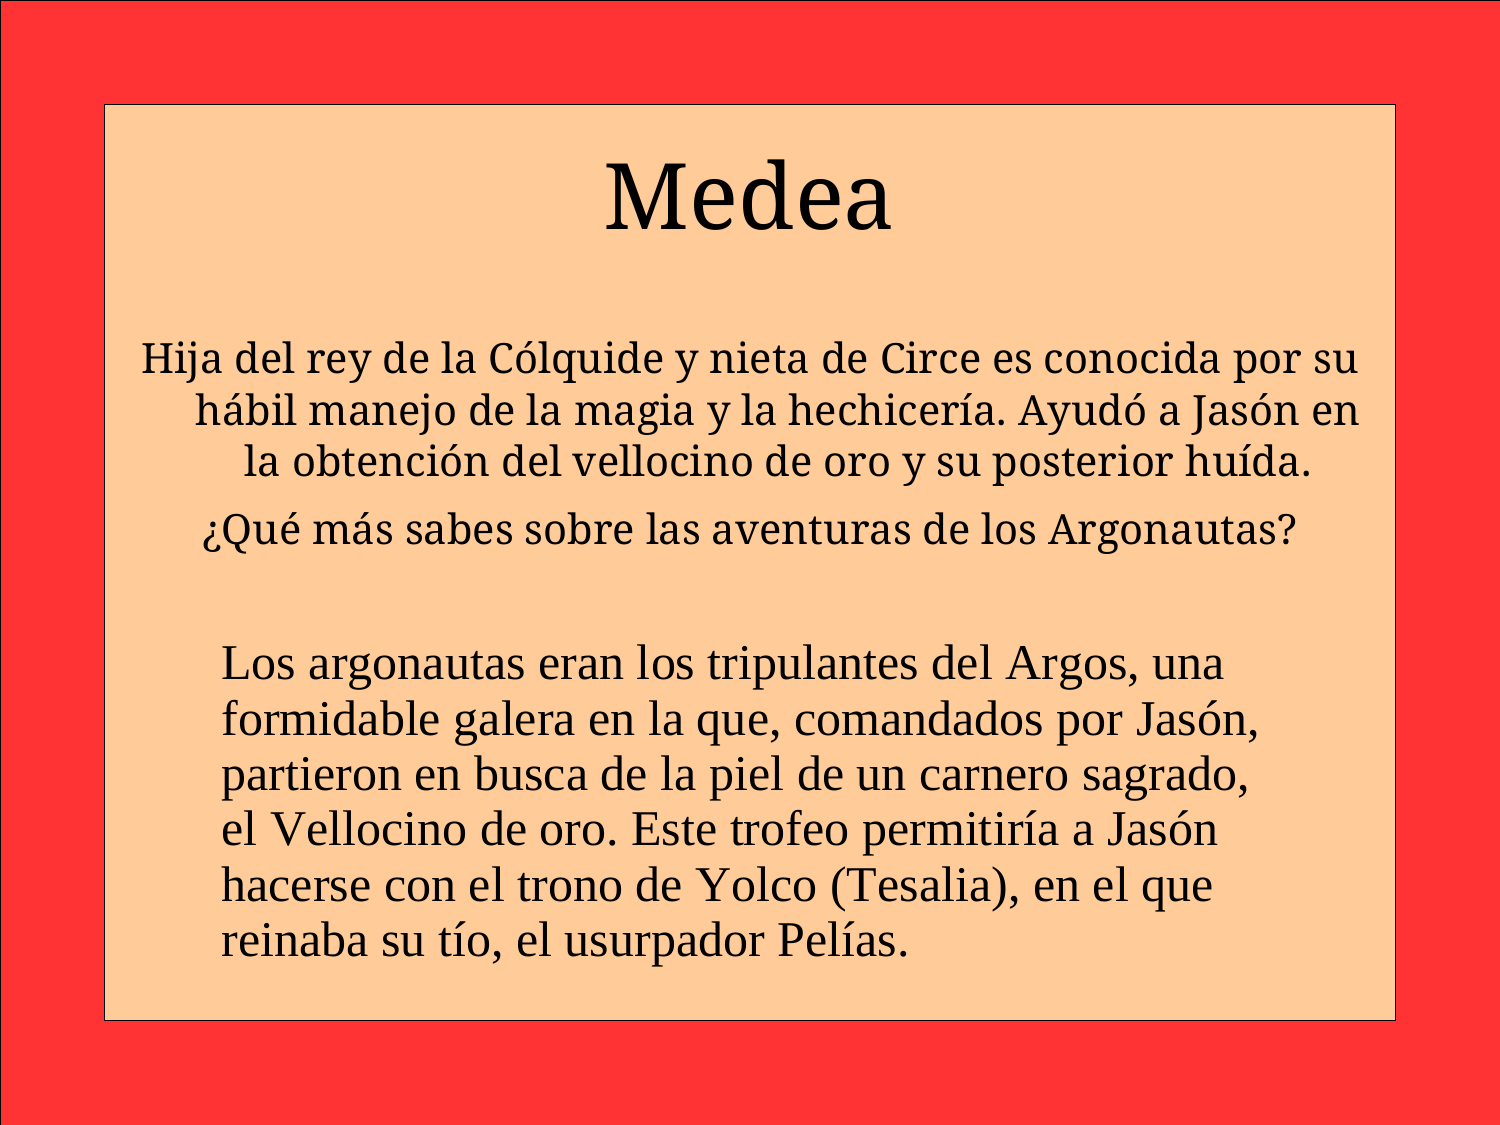

# Medea
Hija del rey de la Cólquide y nieta de Circe es conocida por su hábil manejo de la magia y la hechicería. Ayudó a Jasón en la obtención del vellocino de oro y su posterior huída.
¿Qué más sabes sobre las aventuras de los Argonautas?
Los argonautas eran los tripulantes del Argos, una formidable galera en la que, comandados por Jasón, partieron en busca de la piel de un carnero sagrado, el Vellocino de oro. Este trofeo permitiría a Jasón hacerse con el trono de Yolco (Tesalia), en el que reinaba su tío, el usurpador Pelías.